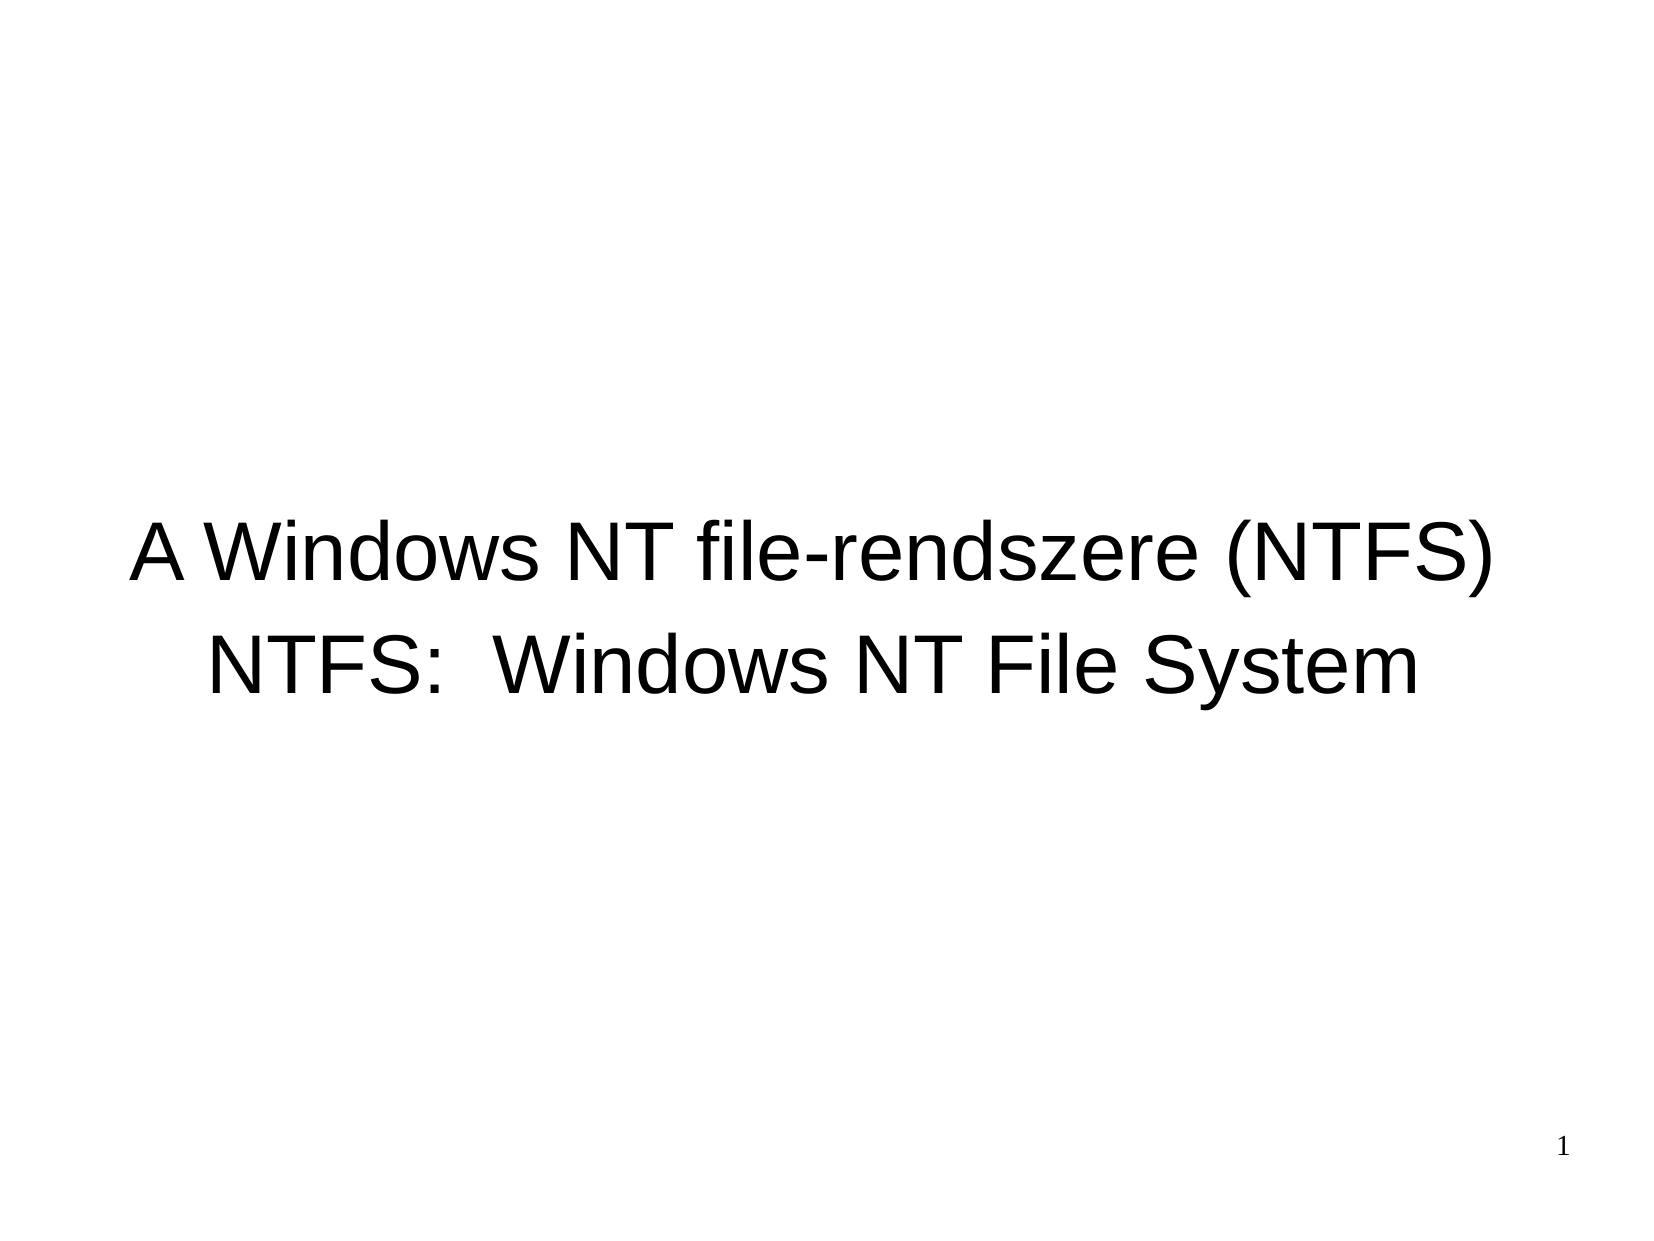

# A Windows NT file-rendszere (NTFS)
NTFS: Windows NT File System
1